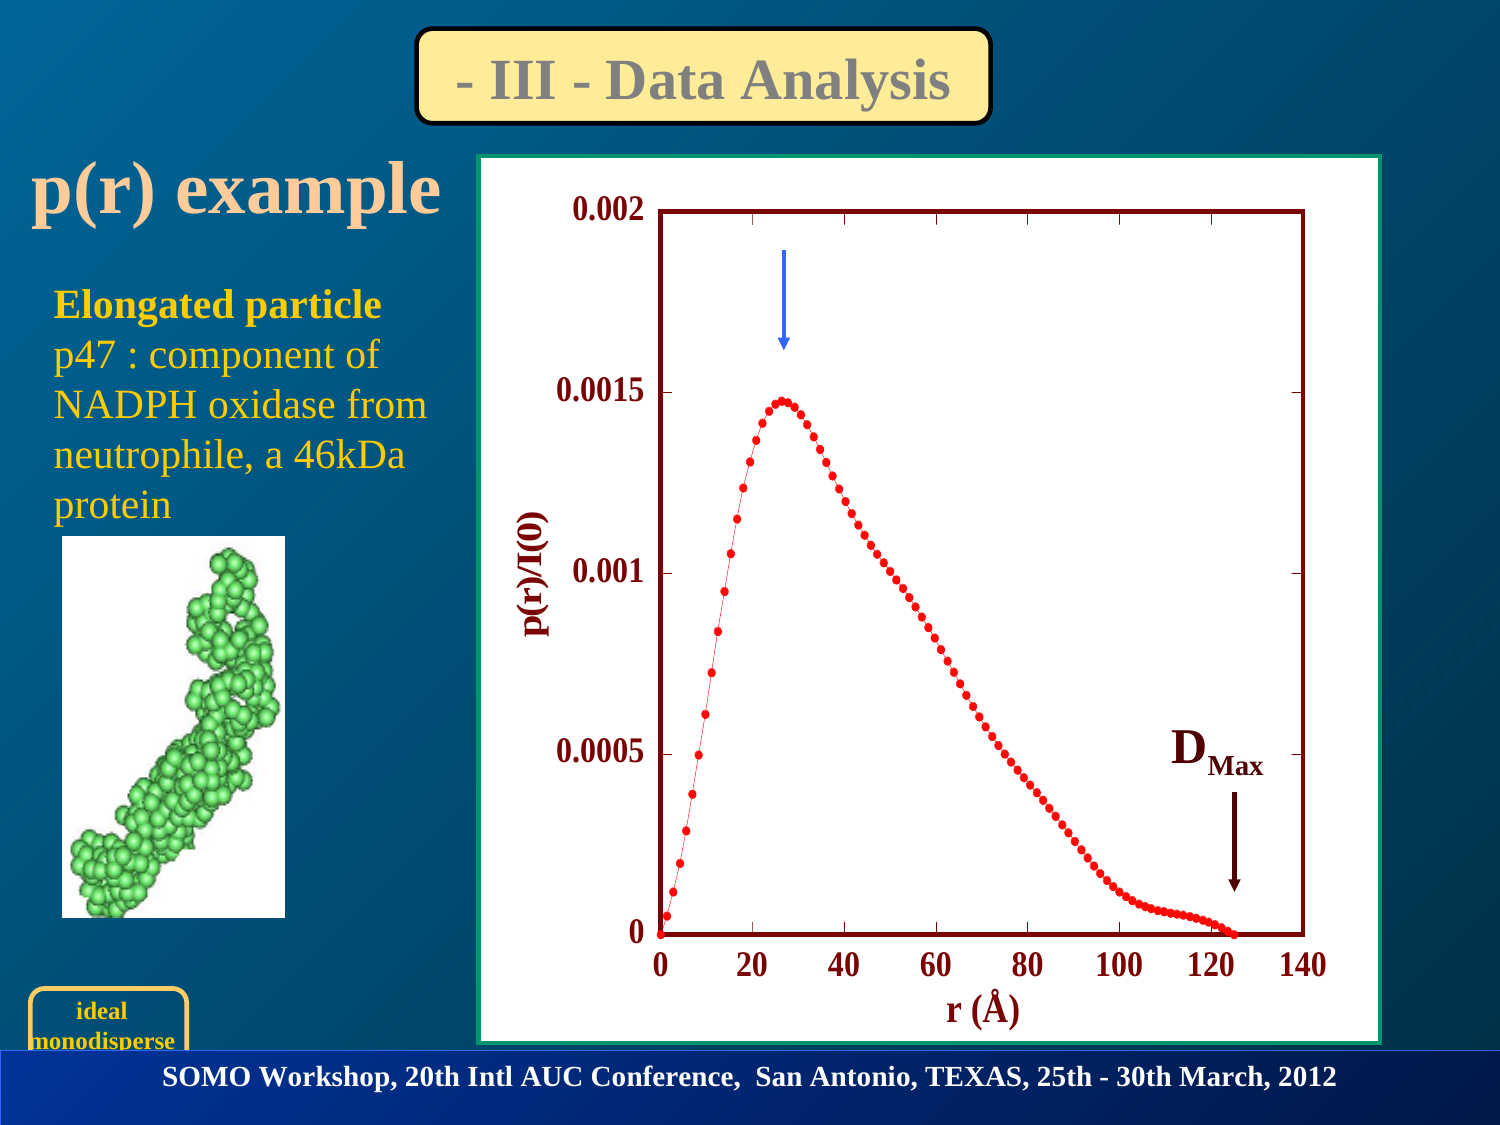

- III - Data Analysis
p(r) example
DMax
Elongated particle
p47 : component of NADPH oxidase from neutrophile, a 46kDa protein
ideal
monodisperse
SOMO Workshop, 20th Intl AUC Conference, San Antonio, TEXAS, 25th - 30th March, 2012